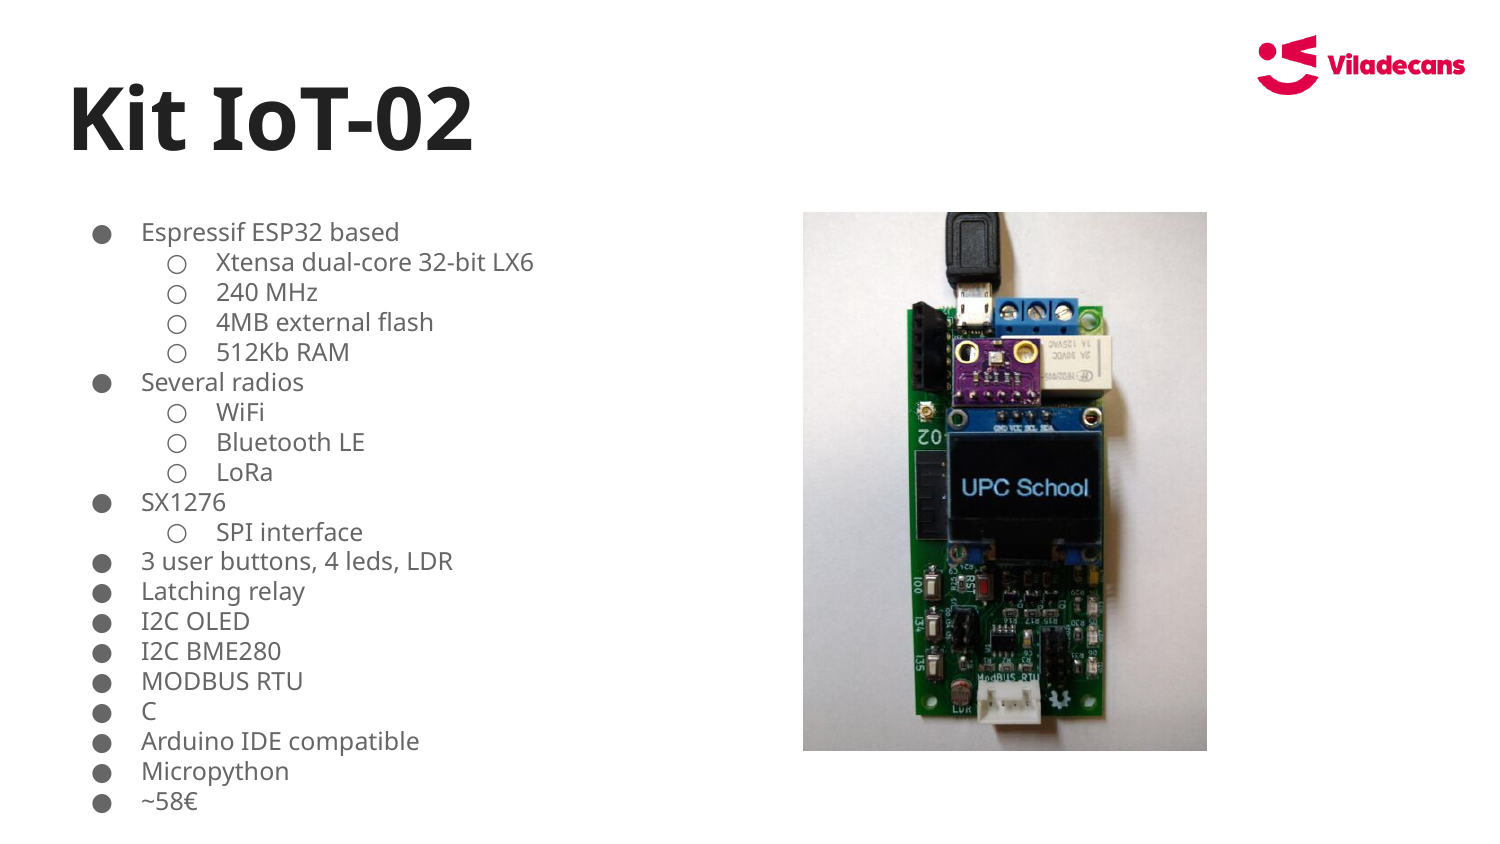

# Kit IoT-02
Espressif ESP32 based
Xtensa dual-core 32-bit LX6
240 MHz
4MB external flash
512Kb RAM
Several radios
WiFi
Bluetooth LE
LoRa
SX1276
SPI interface
3 user buttons, 4 leds, LDR
Latching relay
I2C OLED
I2C BME280
MODBUS RTU
C
Arduino IDE compatible
Micropython
~58€